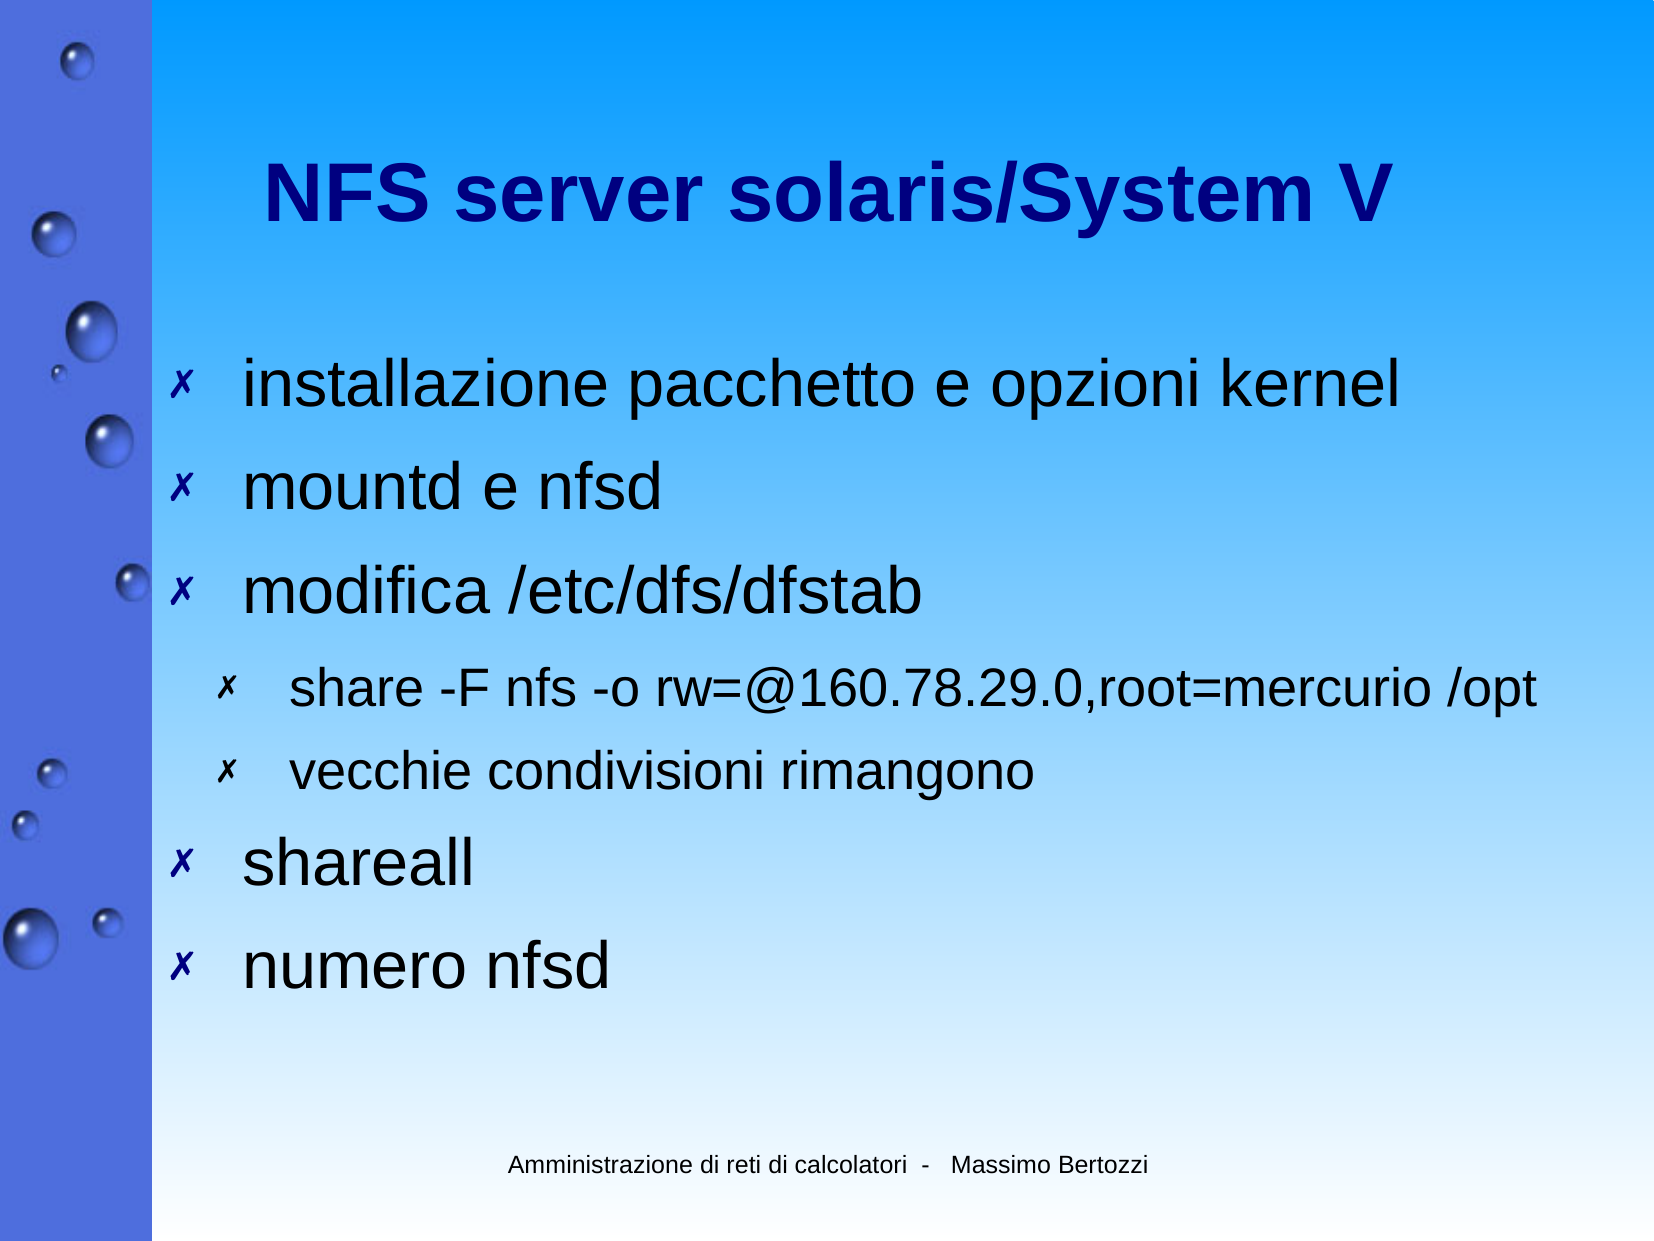

# NFS server solaris/System V
installazione pacchetto e opzioni kernel
mountd e nfsd
modifica /etc/dfs/dfstab
share -F nfs -o rw=@160.78.29.0,root=mercurio /opt
vecchie condivisioni rimangono
shareall
numero nfsd